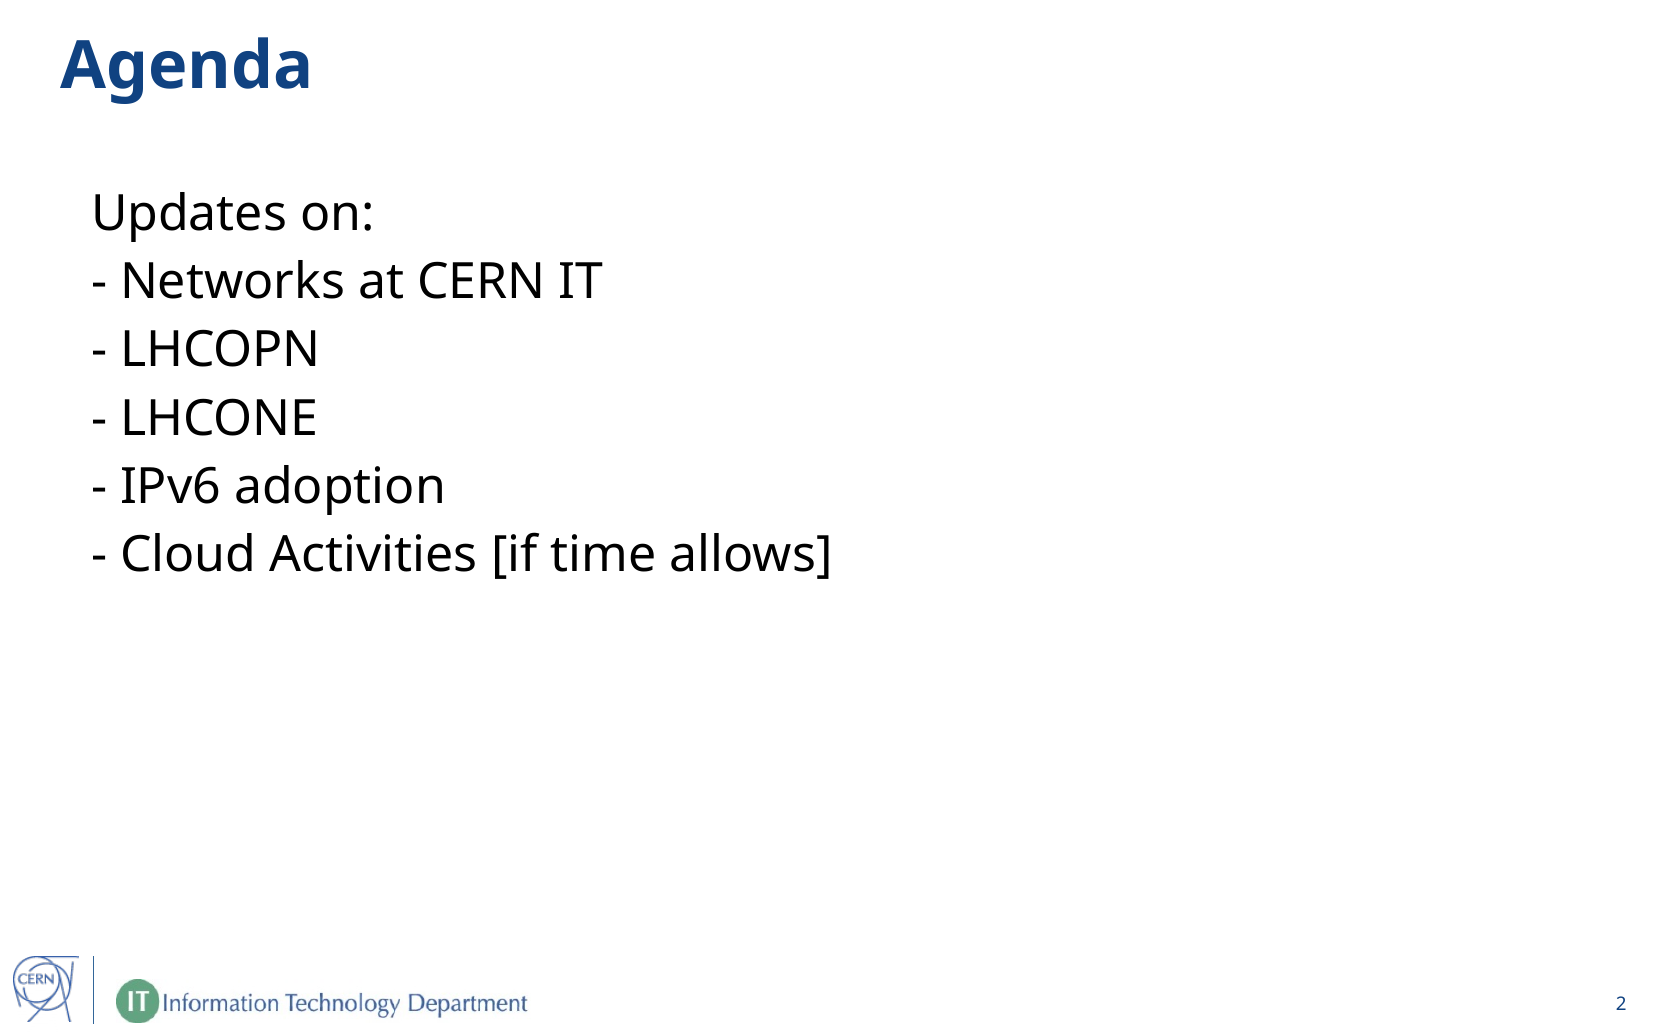

# Agenda
Updates on:
- Networks at CERN IT
- LHCOPN
- LHCONE
- IPv6 adoption
- Cloud Activities [if time allows]